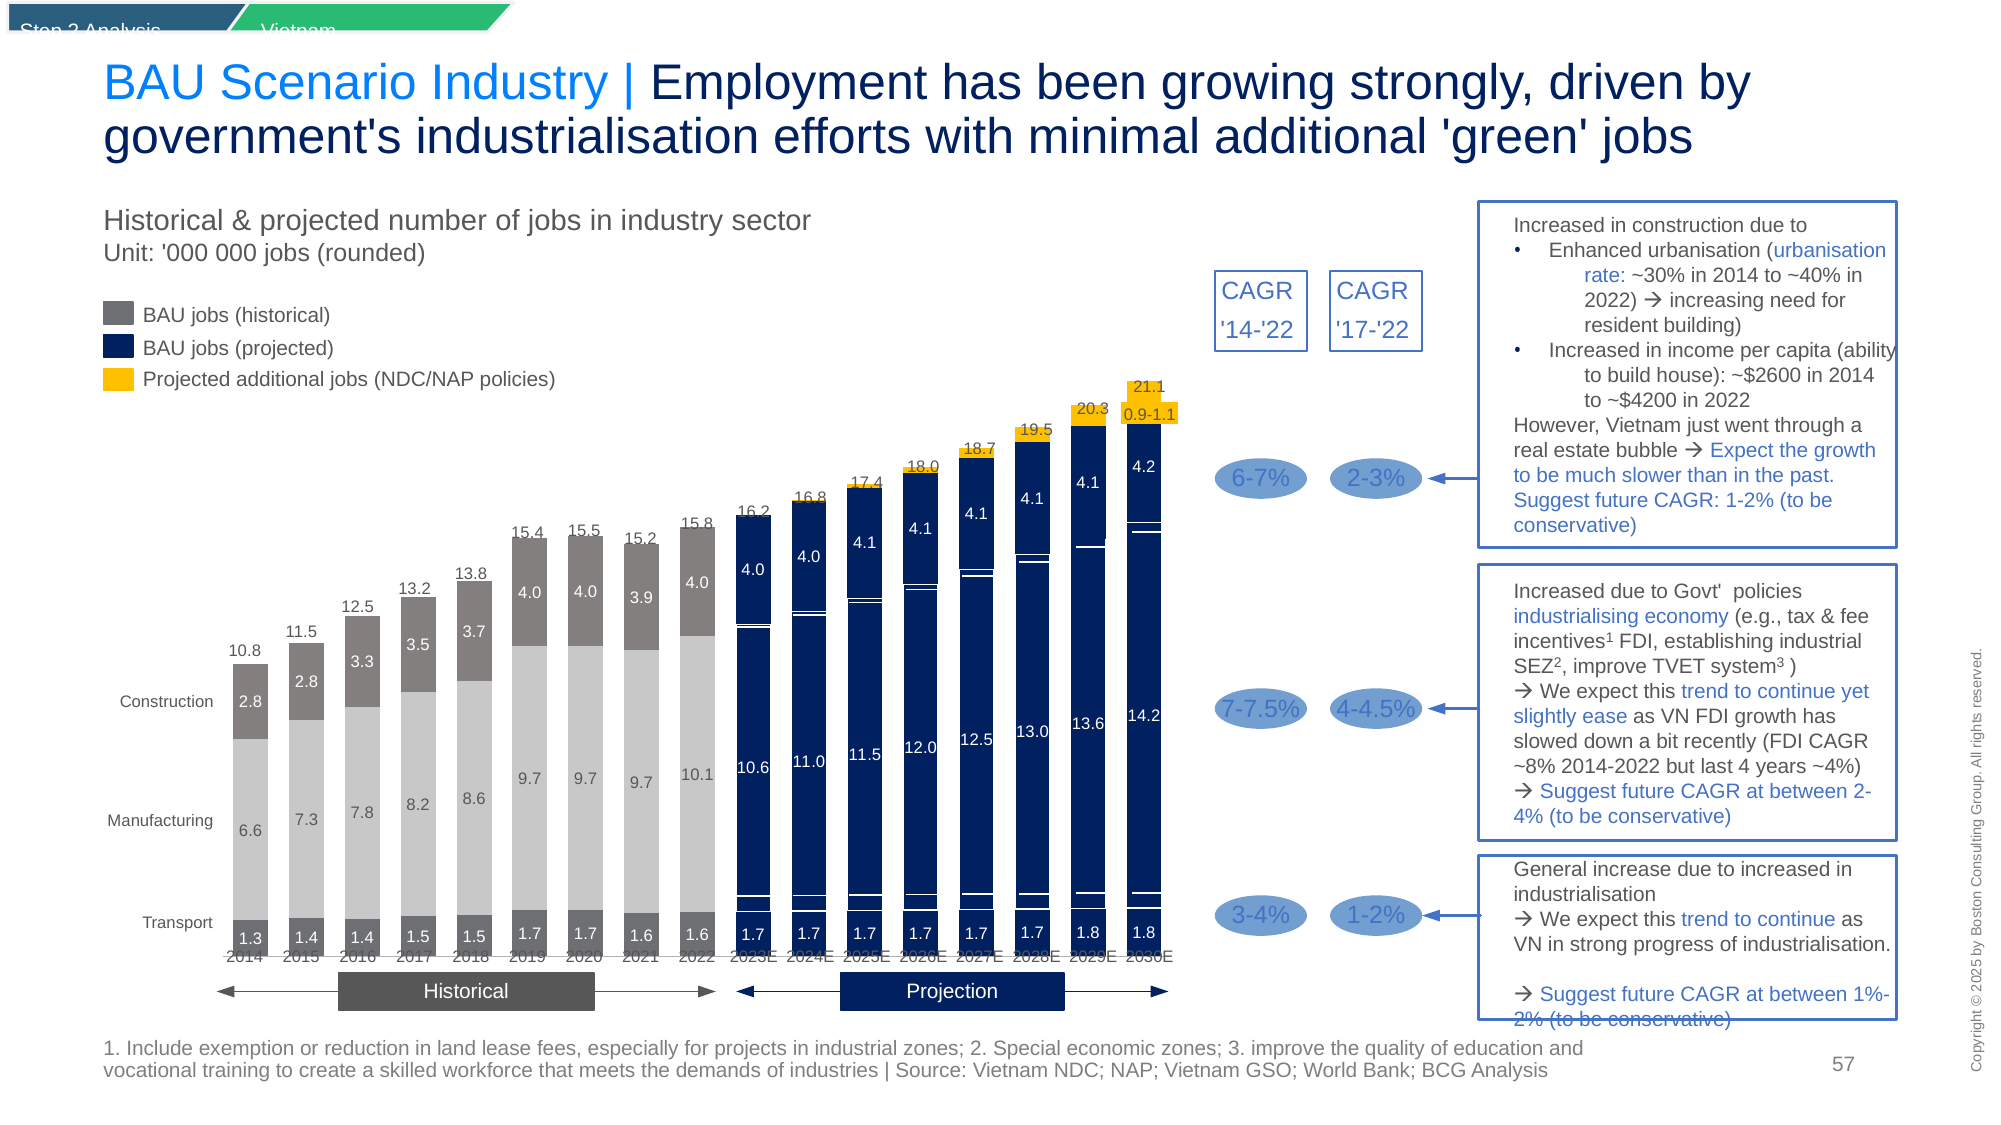

Step 2 Analysis
Vietnam
# BAU Scenario Industry | Employment has been growing strongly, driven by government's industrialisation efforts with minimal additional 'green' jobs
Historical & projected number of jobs in industry sector
Unit: '000 000 jobs (rounded)
Increased in construction due to
Enhanced urbanisation (urbanisation rate: ~30% in 2014 to ~40% in 2022)  increasing need for resident building)
Increased in income per capita (ability to build house): ~$2600 in 2014 to ~$4200 in 2022
However, Vietnam just went through a real estate bubble  Expect the growth to be much slower than in the past. Suggest future CAGR: 1-2% (to be conservative)
CAGR
'14-'22
CAGR
'17-'22
BAU jobs (historical)
BAU jobs (projected)
Projected additional jobs (NDC/NAP policies)
### Chart
| Category | Series1 | Series2 | Series3 | Series4 |
|---|---|---|---|---|
| 1 | 1.3358415 | 6.6432177 | 2.7744003 | None |
| 2 | 1.4179809 | 7.2819075 | 2.8270074 | None |
| 3 | 1.3919787 | 7.7913612 | 3.3249237 | None |
| 4 | 1.5019284 | 8.2118736 | 3.5002233 | None |
| 5 | 1.5186318 | 8.6098278 | 3.6792252 | None |
| 6 | 1.6968588 | 9.7186236 | 3.9736872 | None |
| 7 | 1.6941897 | 9.7311942 | 4.0427394 | None |
| 8 | 1.5984465 | 9.6510351 | 3.9134172 | None |
| 9 | 1.6414965 | 10.1321619 | 3.9948678 | None |
| 10 | 1.657911465 | 10.5670580601271 | 4.014842139 | None |
| 11 | 1.67449057965 | 11.0206209837703 | 4.034916349695 | 0.0510842178488389 |
| 12 | 1.6912354854465 | 11.4936518922142 | 4.05509093144347 | 0.129723288967028 |
| 13 | 1.70814784030097 | 11.9869863970411 | 4.07536638610069 | 0.238340166093487 |
| 14 | 1.72522931870397 | 12.5014959762424 | 4.0957432180312 | 0.379470063745448 |
| 15 | 1.74248161189101 | 13.03808951369 | 4.11622193412135 | 0.555765816975004 |
| 16 | 1.75990642800992 | 13.5977149046836 | 4.13680304379196 | 0.77000356737944 |
| 17 | 1.77750549229002 | 14.1813607304131 | 4.15748705901092 | 1.02508879809466 |21.1
20.3
0.9-1.1
19.5
18.7
18.0
6-7%
2-3%
17.4
16.8
16.2
15.8
15.5
15.4
15.2
13.8
Increased due to Govt' policies industrialising economy (e.g., tax & fee incentives1 FDI, establishing industrial SEZ2, improve TVET system3 )
 We expect this trend to continue yet slightly ease as VN FDI growth has slowed down a bit recently (FDI CAGR ~8% 2014-2022 but last 4 years ~4%)
 Suggest future CAGR at between 2-4% (to be conservative)
13.2
12.5
11.5
10.8
7-7.5%
4-4.5%
Construction
Manufacturing
General increase due to increased in industrialisation
 We expect this trend to continue as VN in strong progress of industrialisation.
 Suggest future CAGR at between 1%-2% (to be conservative)
3-4%
1-2%
Transport
2014
2015
2016
2017
2018
2019
2020
2021
2022
2023E
2024E
2025E
2026E
2027E
2028E
2029E
2030E
Historical
Projection
1. Include exemption or reduction in land lease fees, especially for projects in industrial zones; 2. Special economic zones; 3. improve the quality of education and vocational training to create a skilled workforce that meets the demands of industries | Source: Vietnam NDC; NAP; Vietnam GSO; World Bank; BCG Analysis